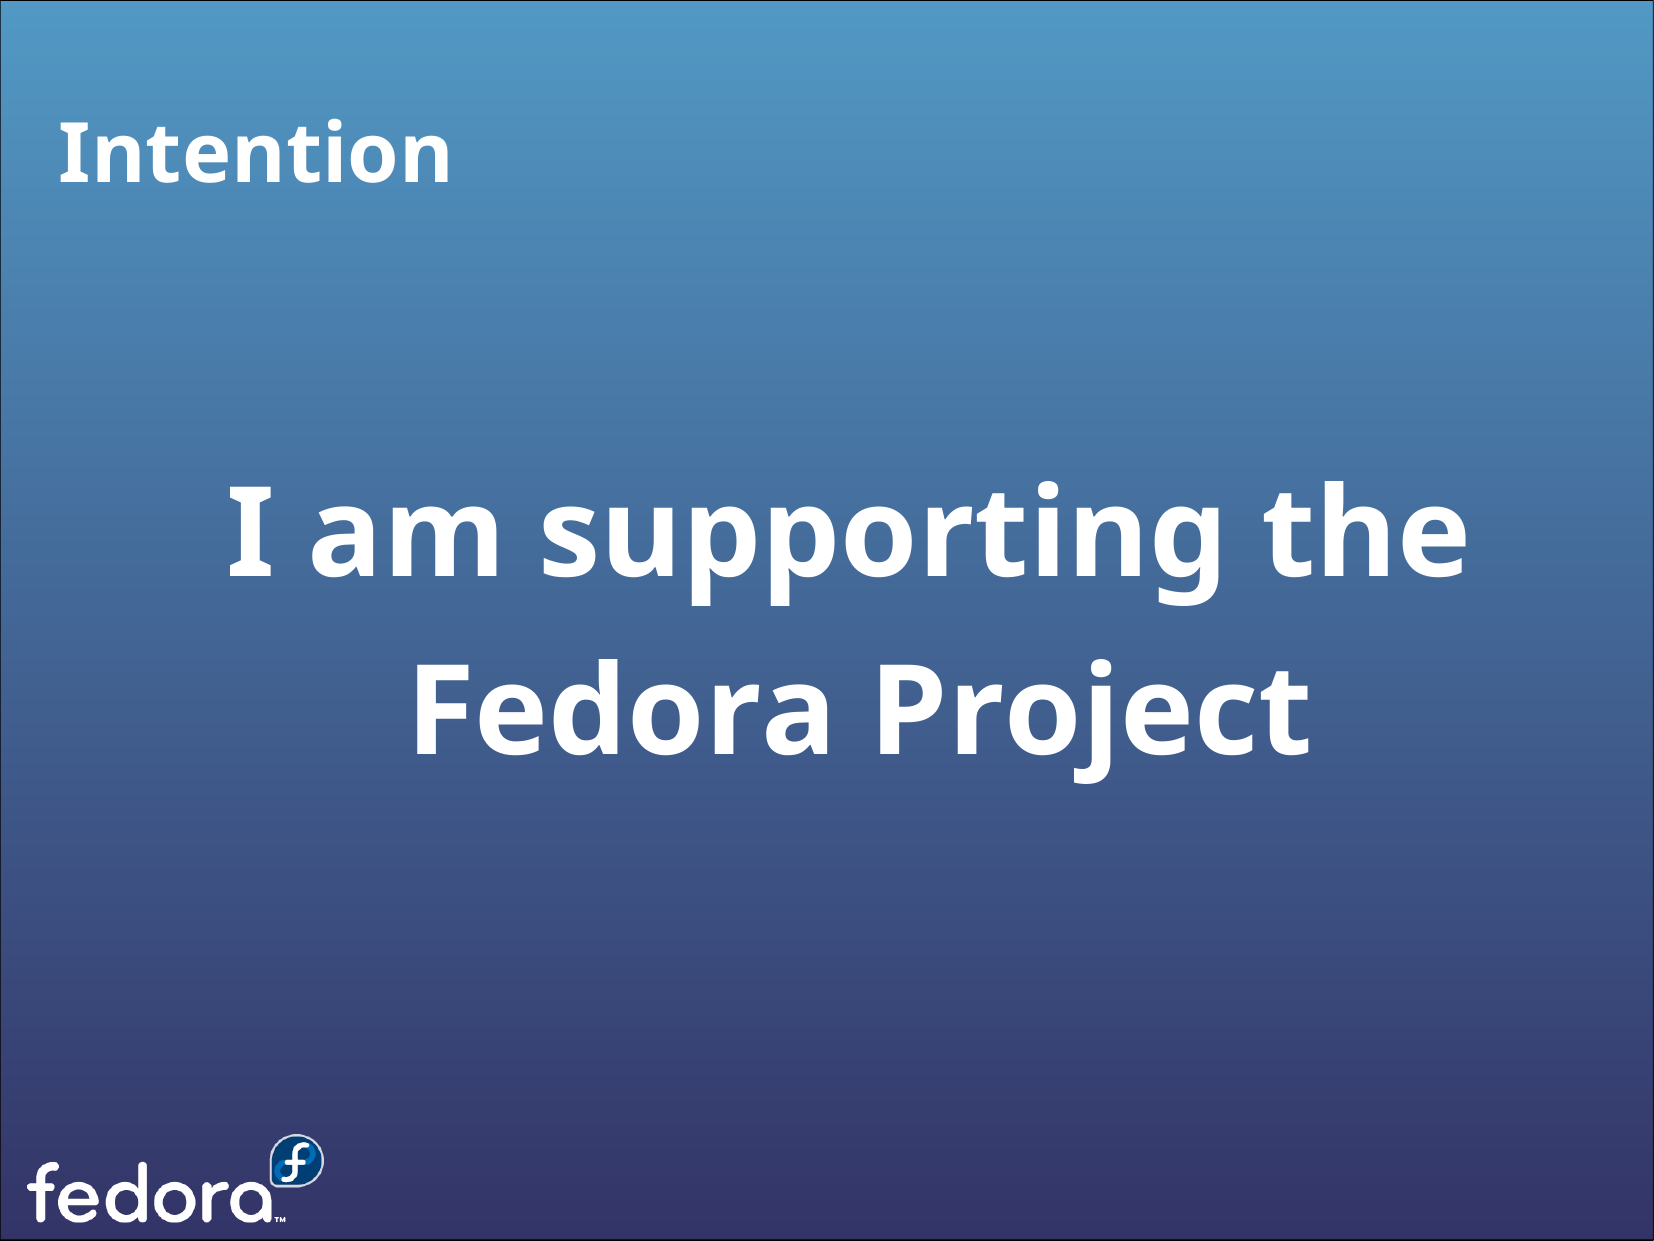

# Intention
I am supporting the Fedora Project